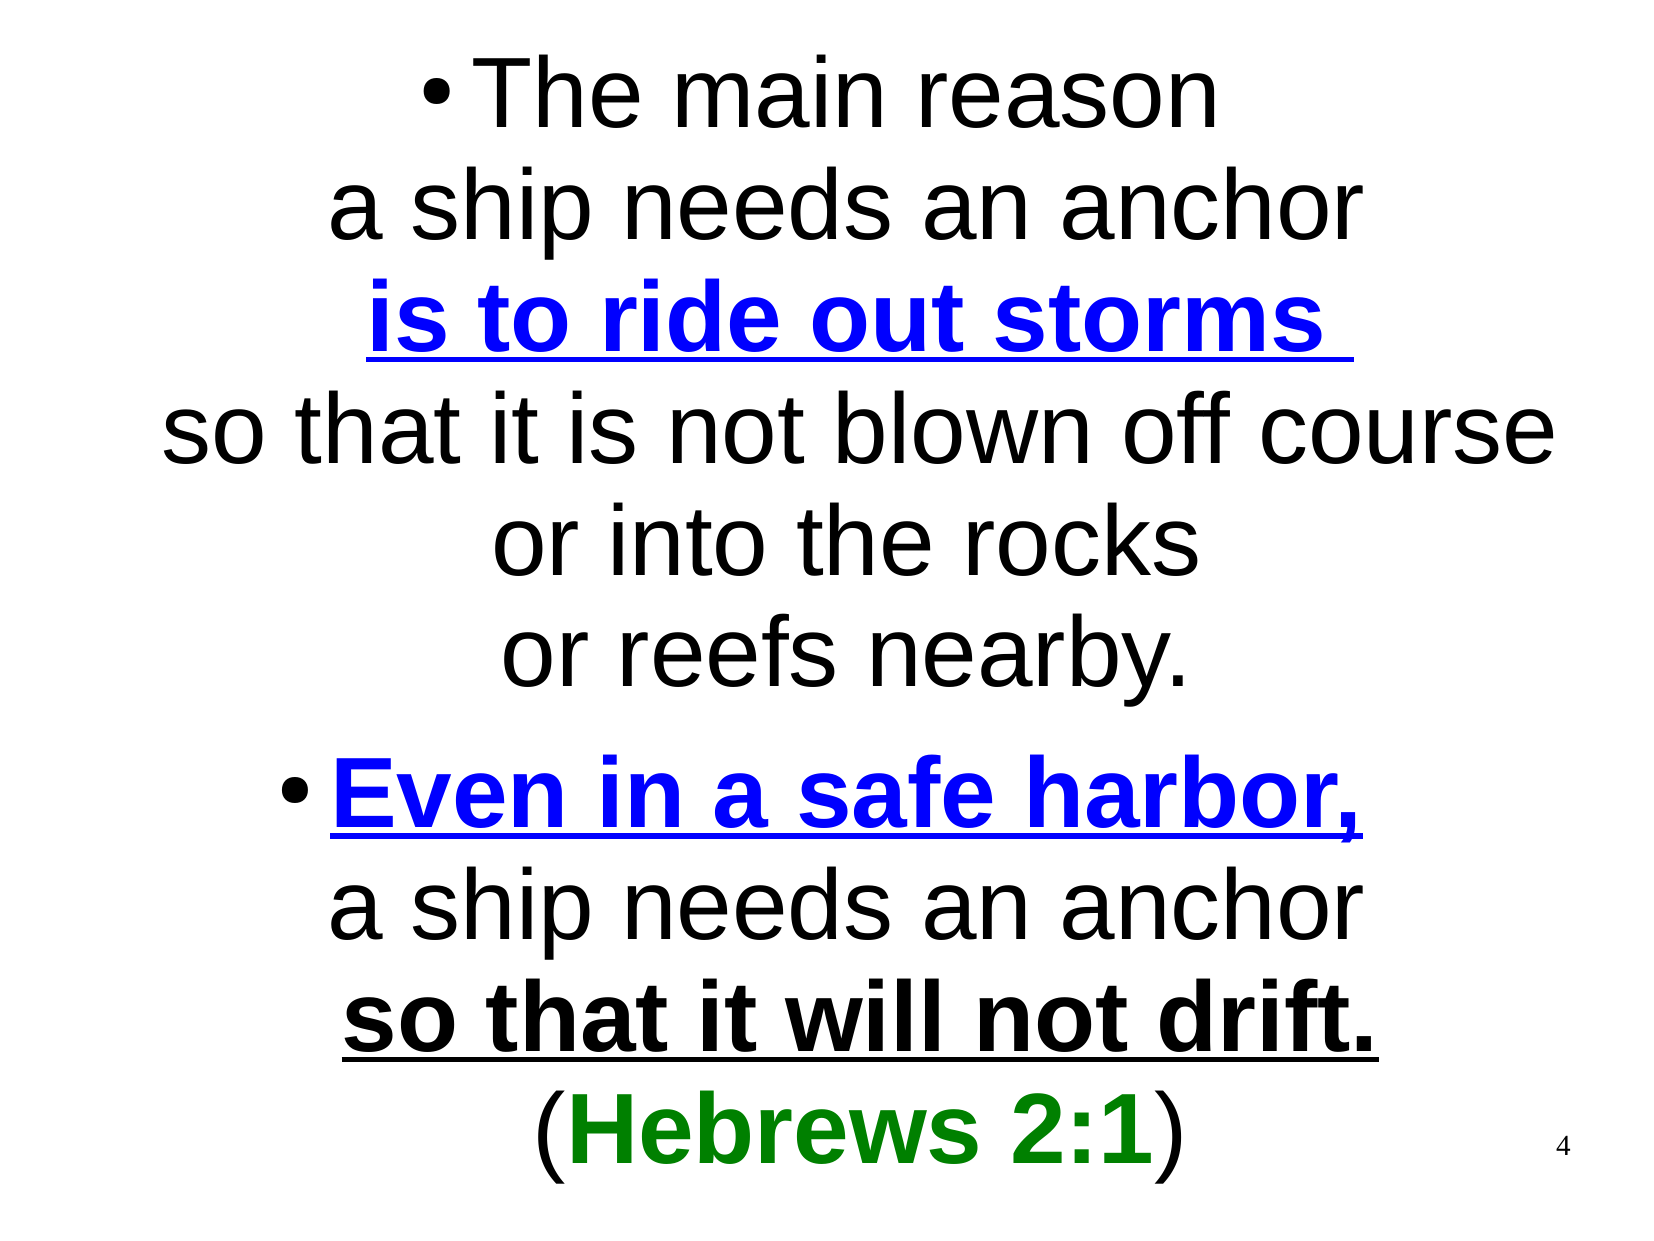

# The main reason a ship needs an anchor is to ride out storms so that it is not blown off course or into the rocks or reefs nearby.
Even in a safe harbor,
a ship needs an anchor
so that it will not drift.
(Hebrews 2:1)
4